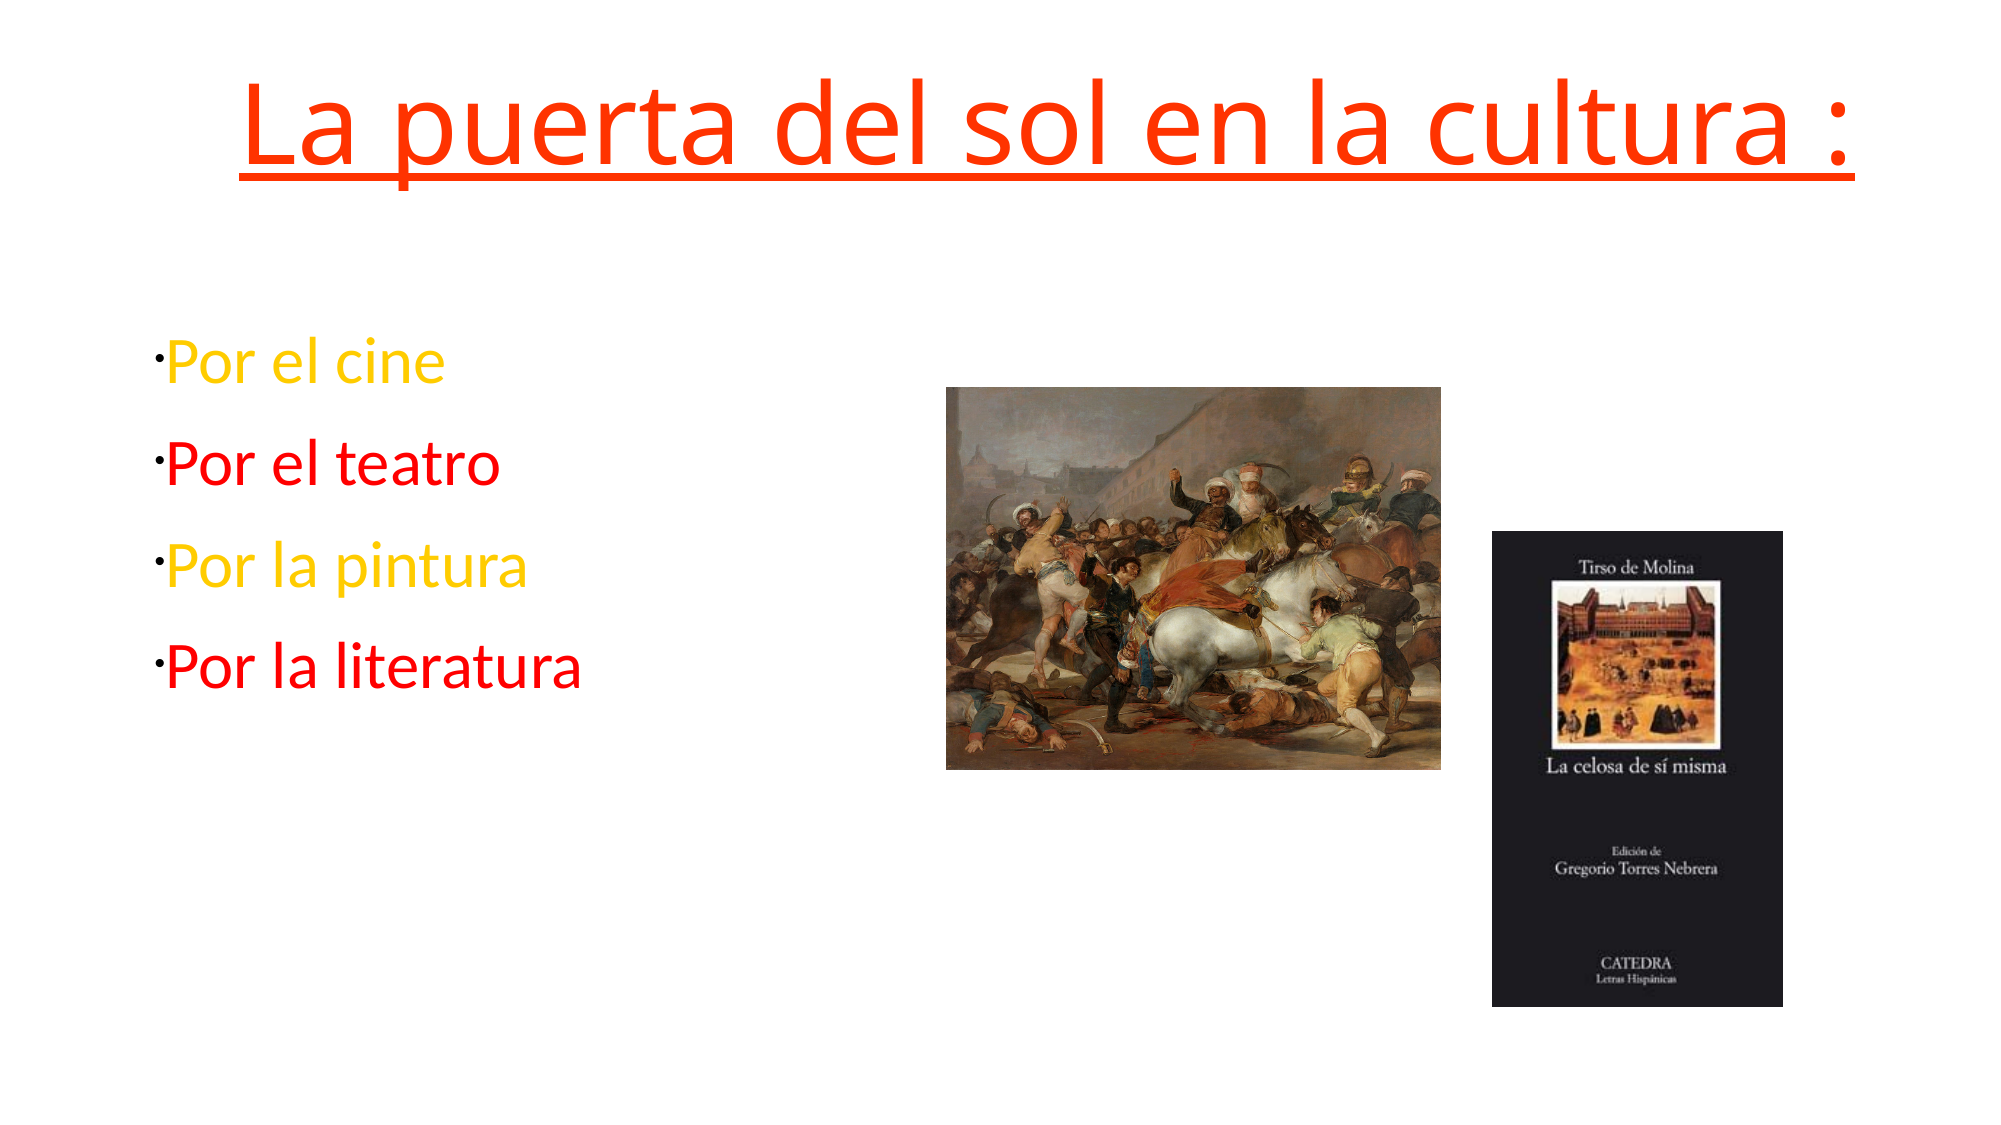

# La puerta del sol en la cultura :
Por el cine
Por el teatro
Por la pintura
Por la literatura